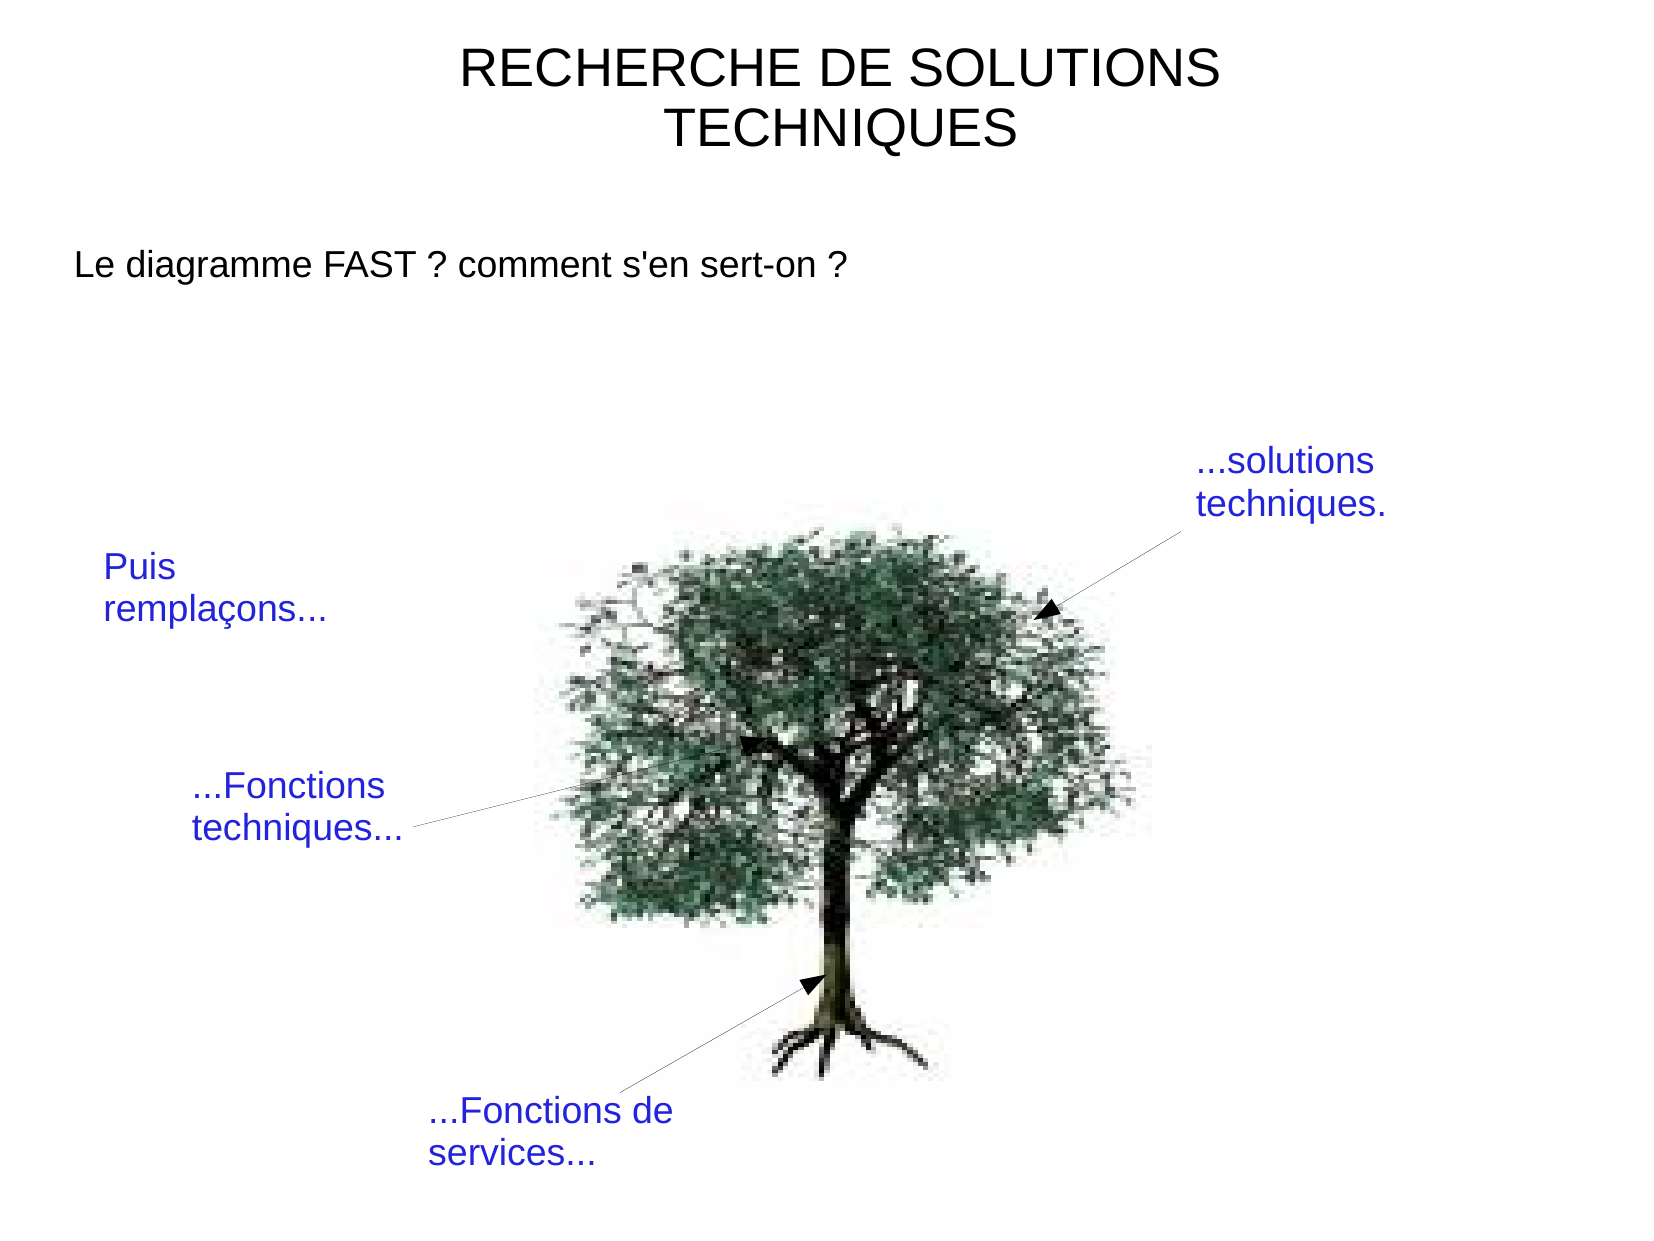

RECHERCHE DE SOLUTIONS TECHNIQUES
Le diagramme FAST ? comment s'en sert-on ?
...solutions techniques.
Puis remplaçons...
...Fonctions techniques...
...Fonctions de services...